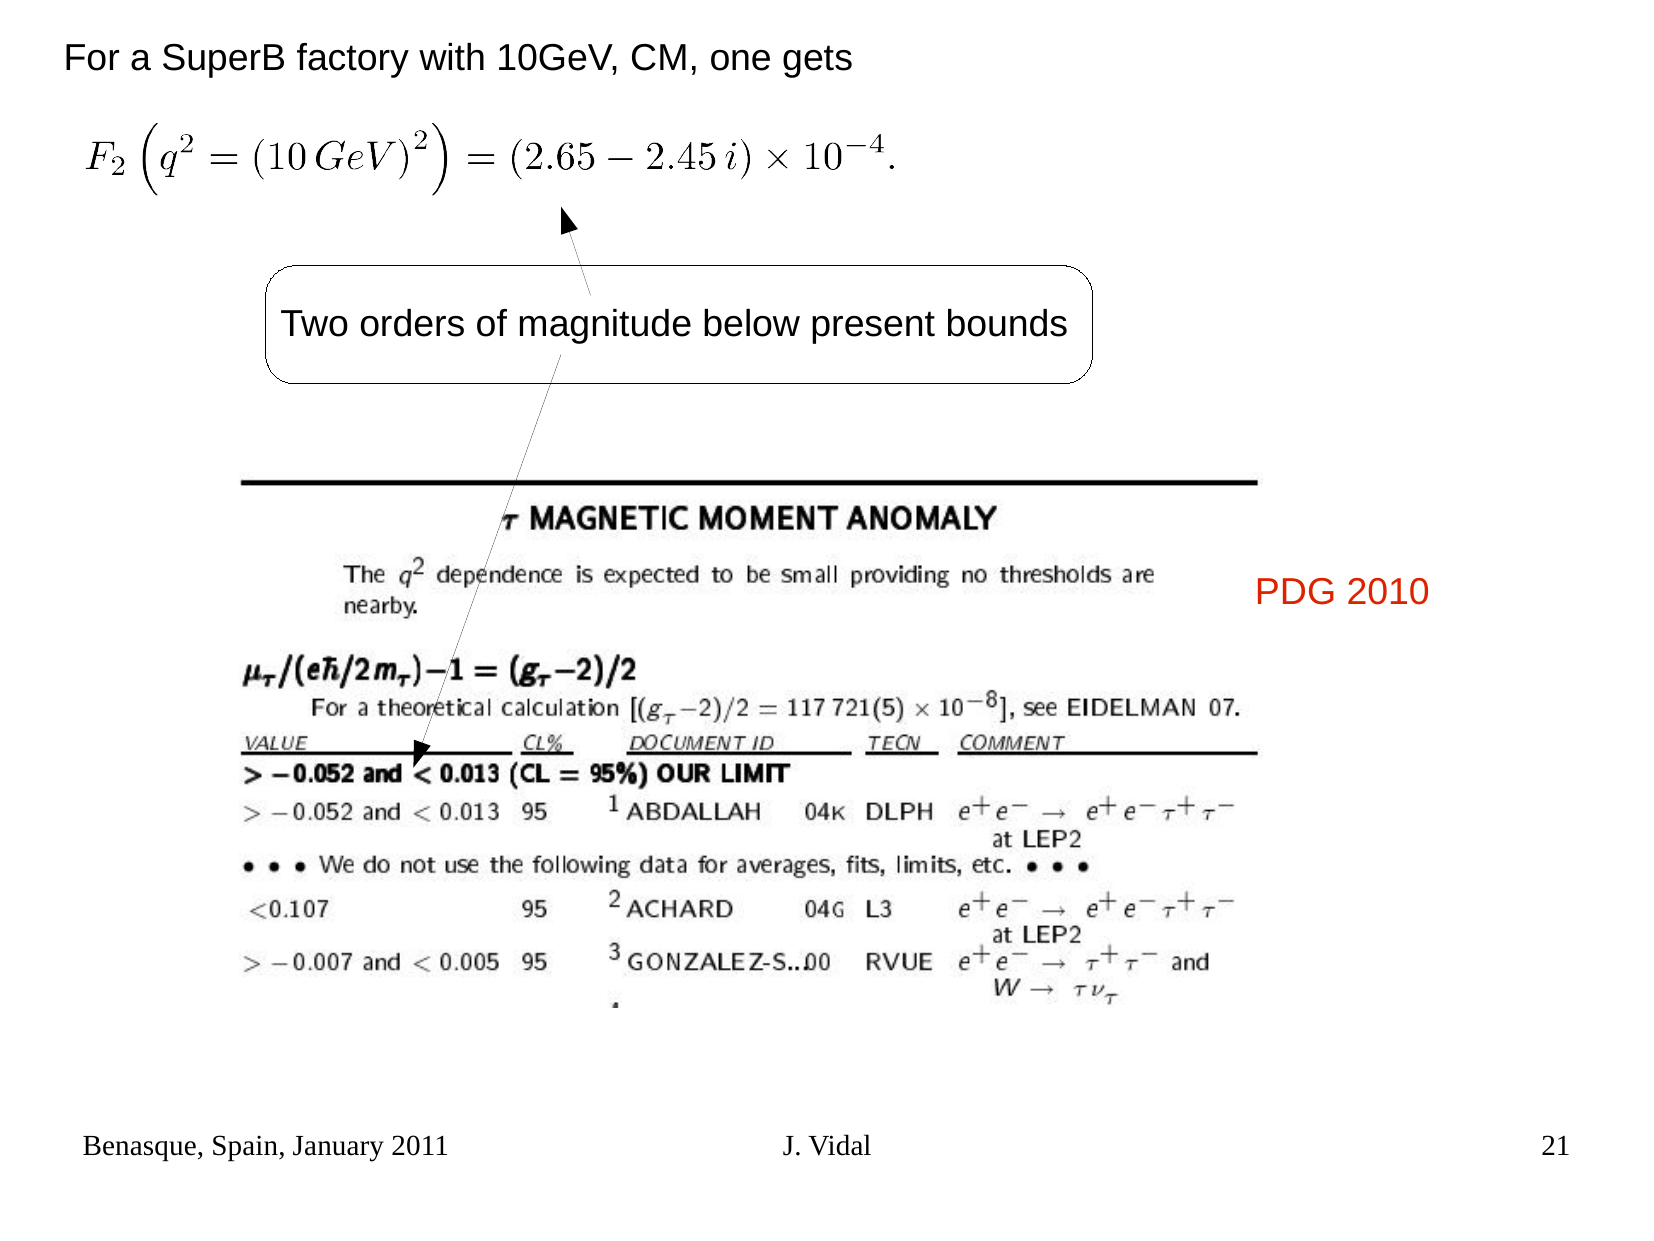

For a SuperB factory with 10GeV, CM, one gets
Two orders of magnitude below present bounds
PDG 2010
Benasque, Spain, January 2011
J. Vidal
21